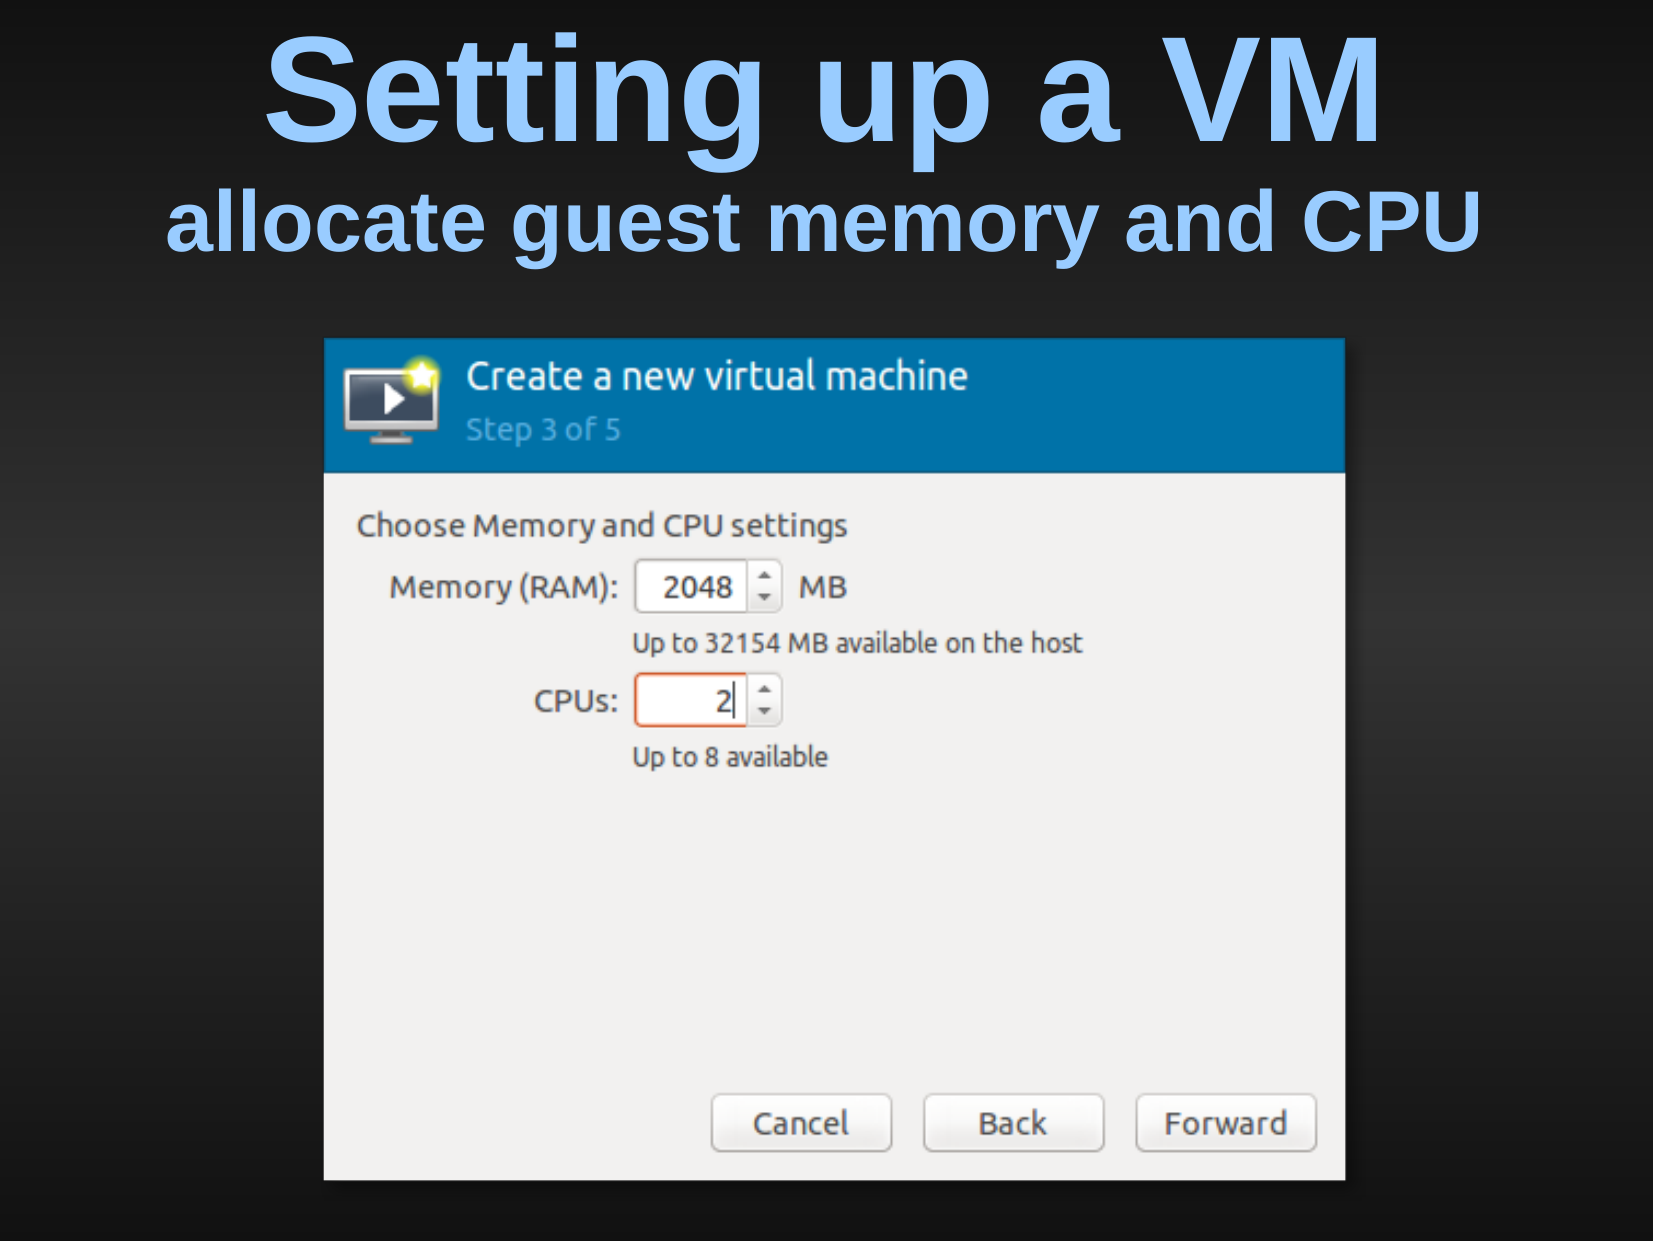

# Setting up a VM allocate guest memory and CPU